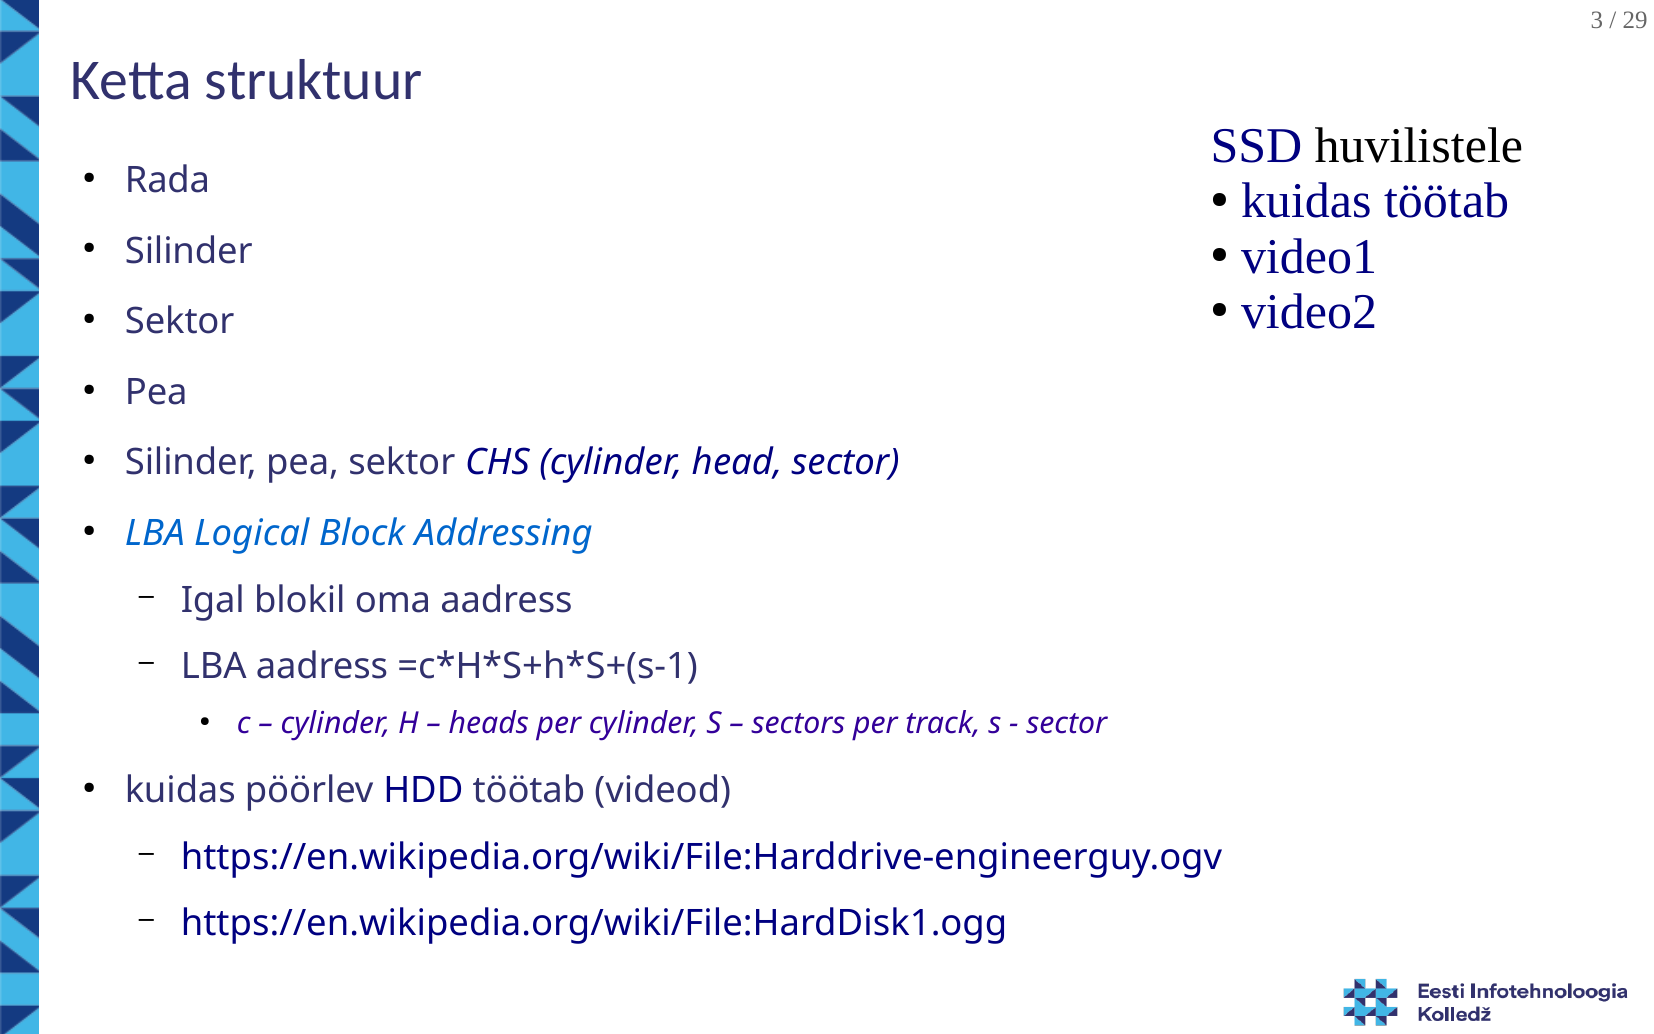

# Ketta struktuur
SSD huvilistele
 kuidas töötab
 video1
 video2
Rada
Silinder
Sektor
Pea
Silinder, pea, sektor CHS (cylinder, head, sector)
LBA Logical Block Addressing
Igal blokil oma aadress
LBA aadress =c*H*S+h*S+(s-1)
c – cylinder, H – heads per cylinder, S – sectors per track, s - sector
kuidas pöörlev HDD töötab (videod)
https://en.wikipedia.org/wiki/File:Harddrive-engineerguy.ogv
https://en.wikipedia.org/wiki/File:HardDisk1.ogg